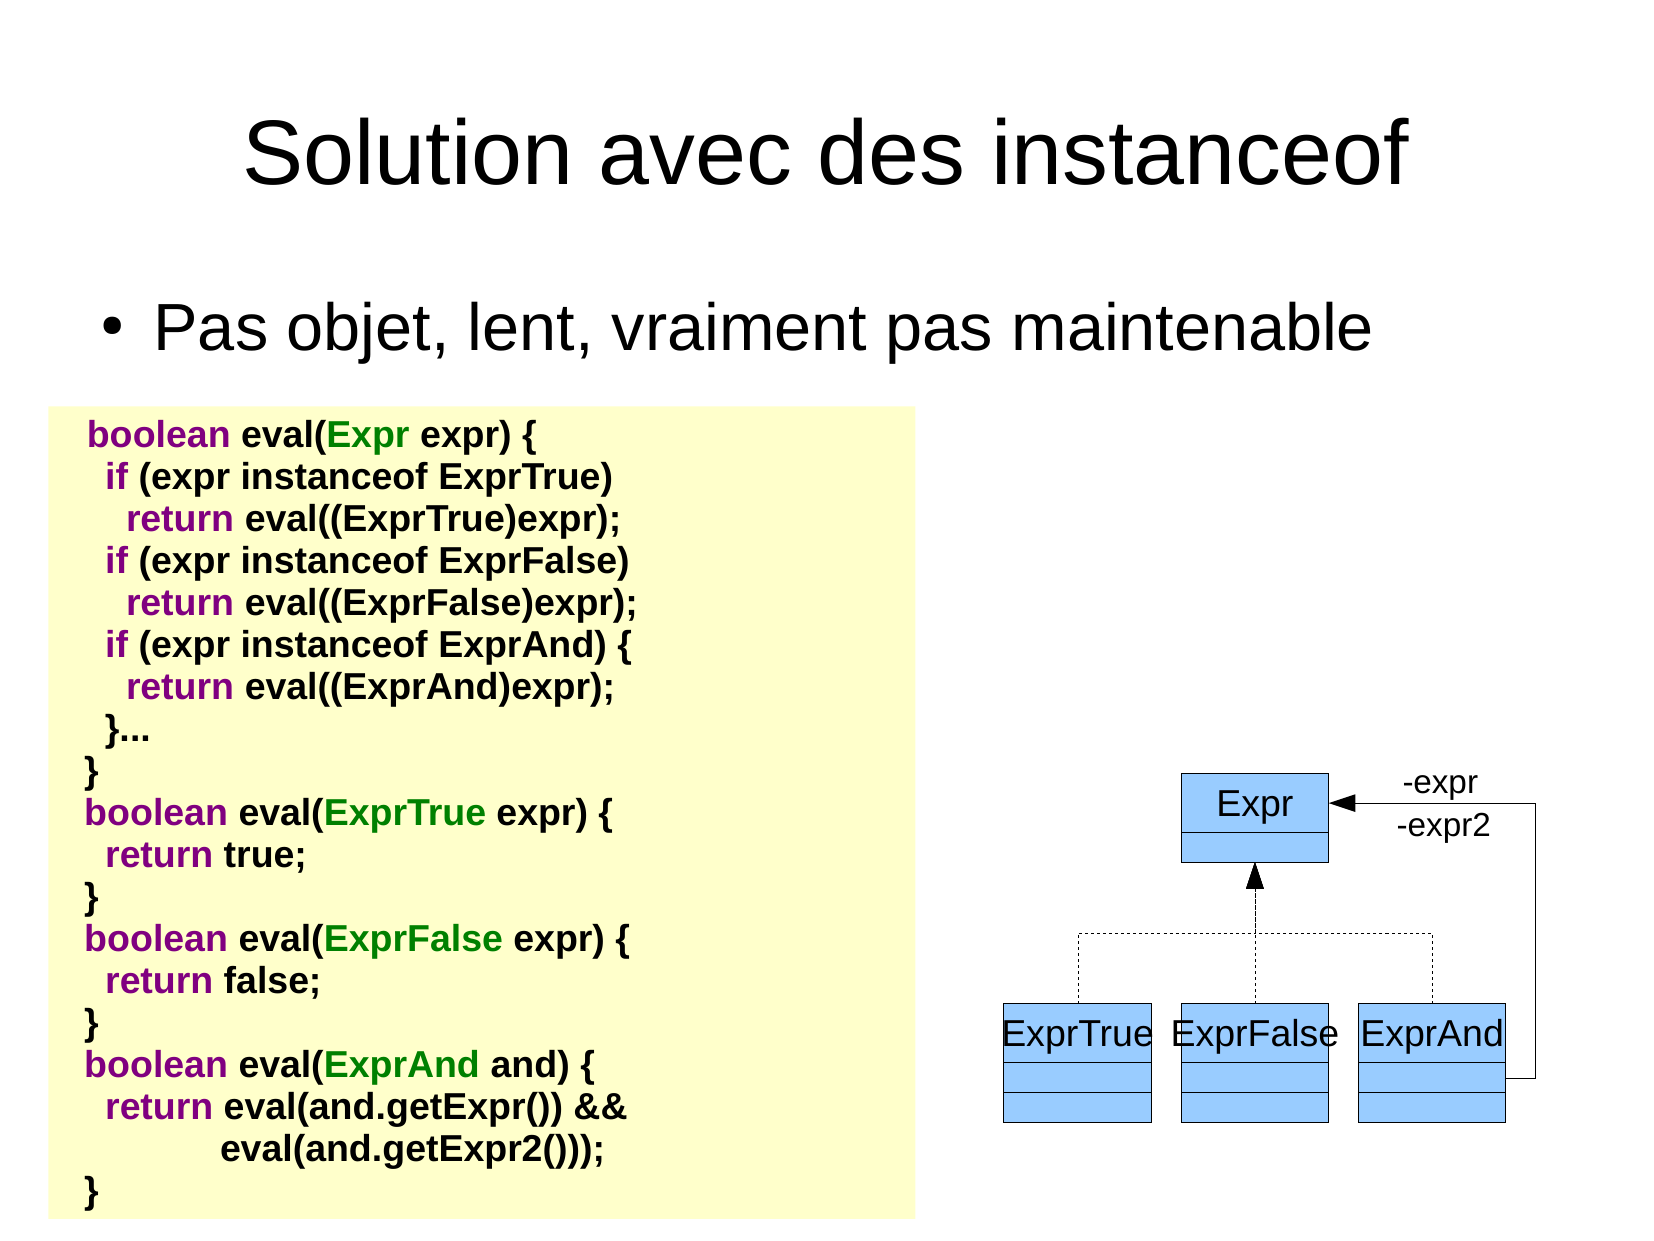

# Solution avec des instanceof
Pas objet, lent, vraiment pas maintenable
 boolean eval(Expr expr) {
 if (expr instanceof ExprTrue)
 return eval((ExprTrue)expr);
 if (expr instanceof ExprFalse)
 return eval((ExprFalse)expr);
 if (expr instanceof ExprAnd) {
 return eval((ExprAnd)expr);
 }...
 }
 boolean eval(ExprTrue expr) {
 return true;
 }
 boolean eval(ExprFalse expr) {
 return false;
 }
 boolean eval(ExprAnd and) {
 return eval(and.getExpr()) &&
 eval(and.getExpr2()));
 }
-expr
Expr
-expr2
ExprTrue
ExprFalse
ExprAnd